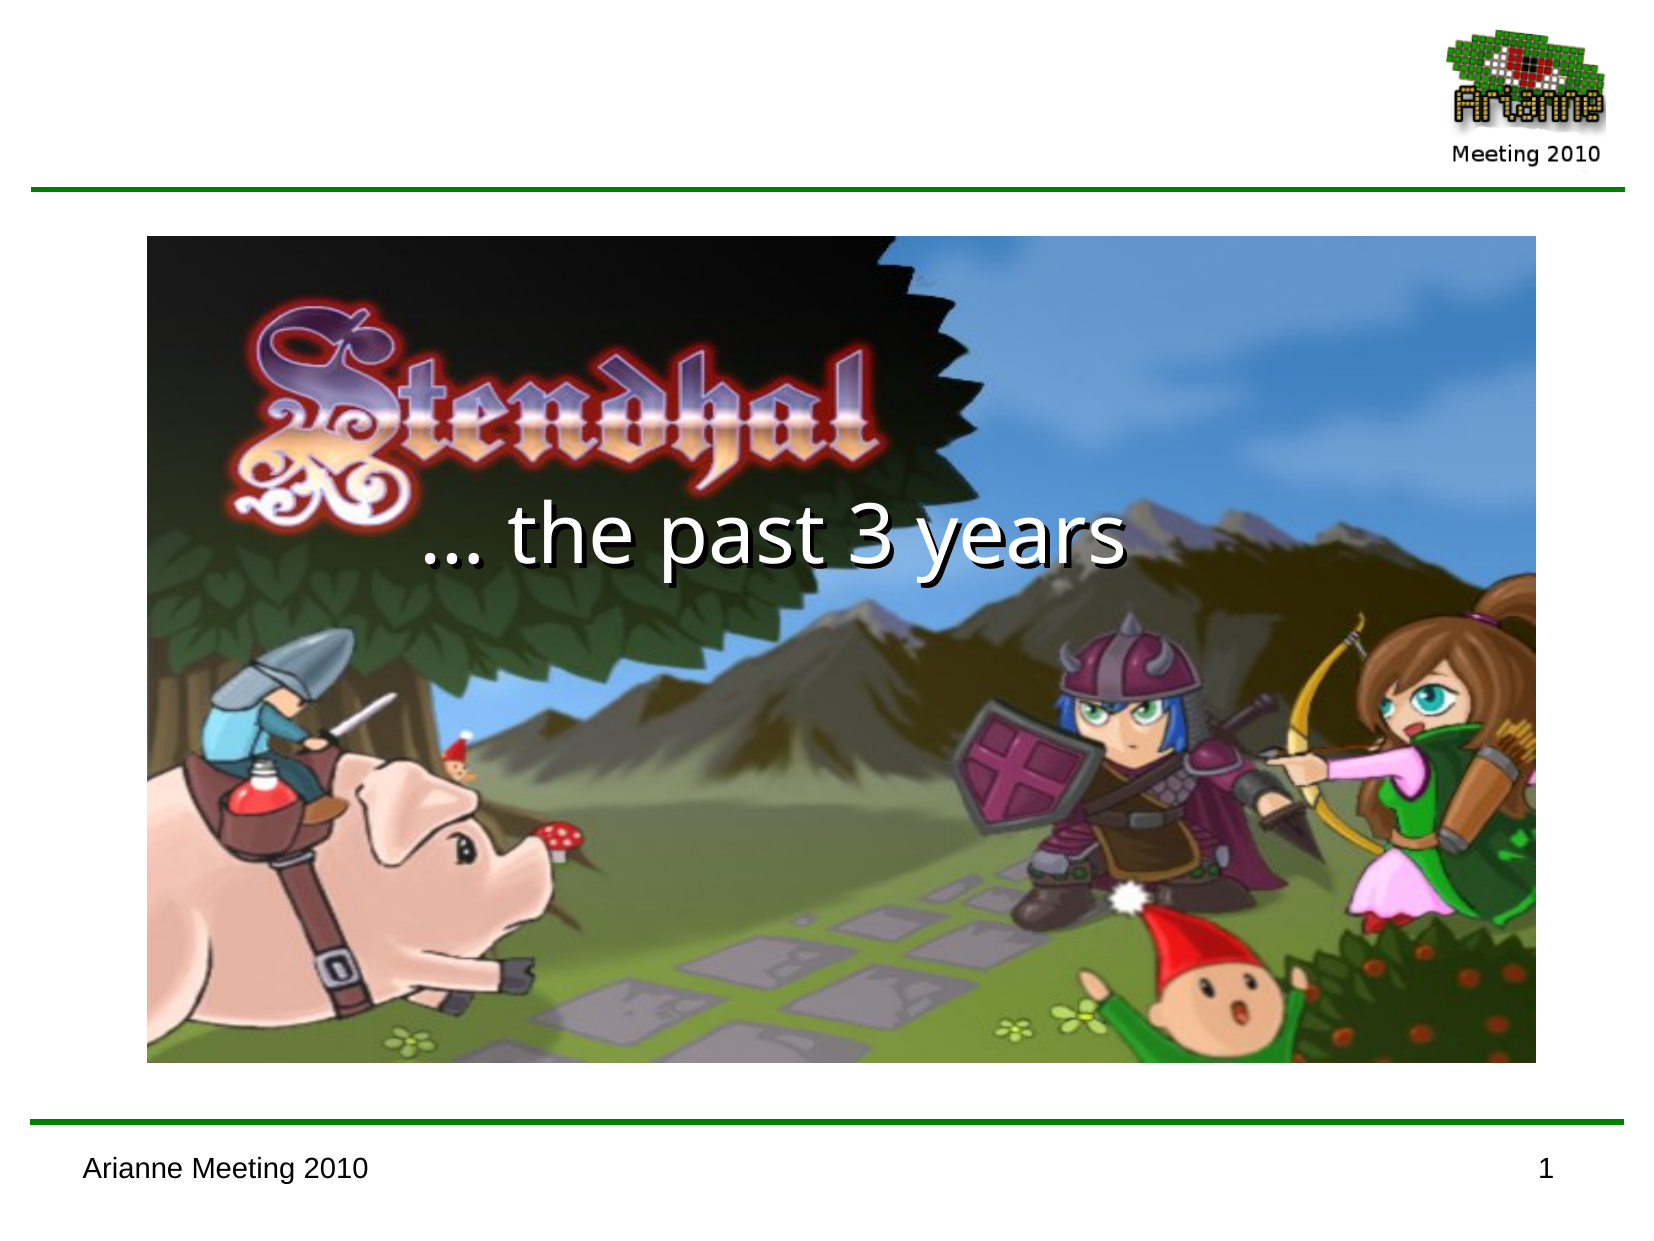

# … the past 3 years
2010-03-13
1